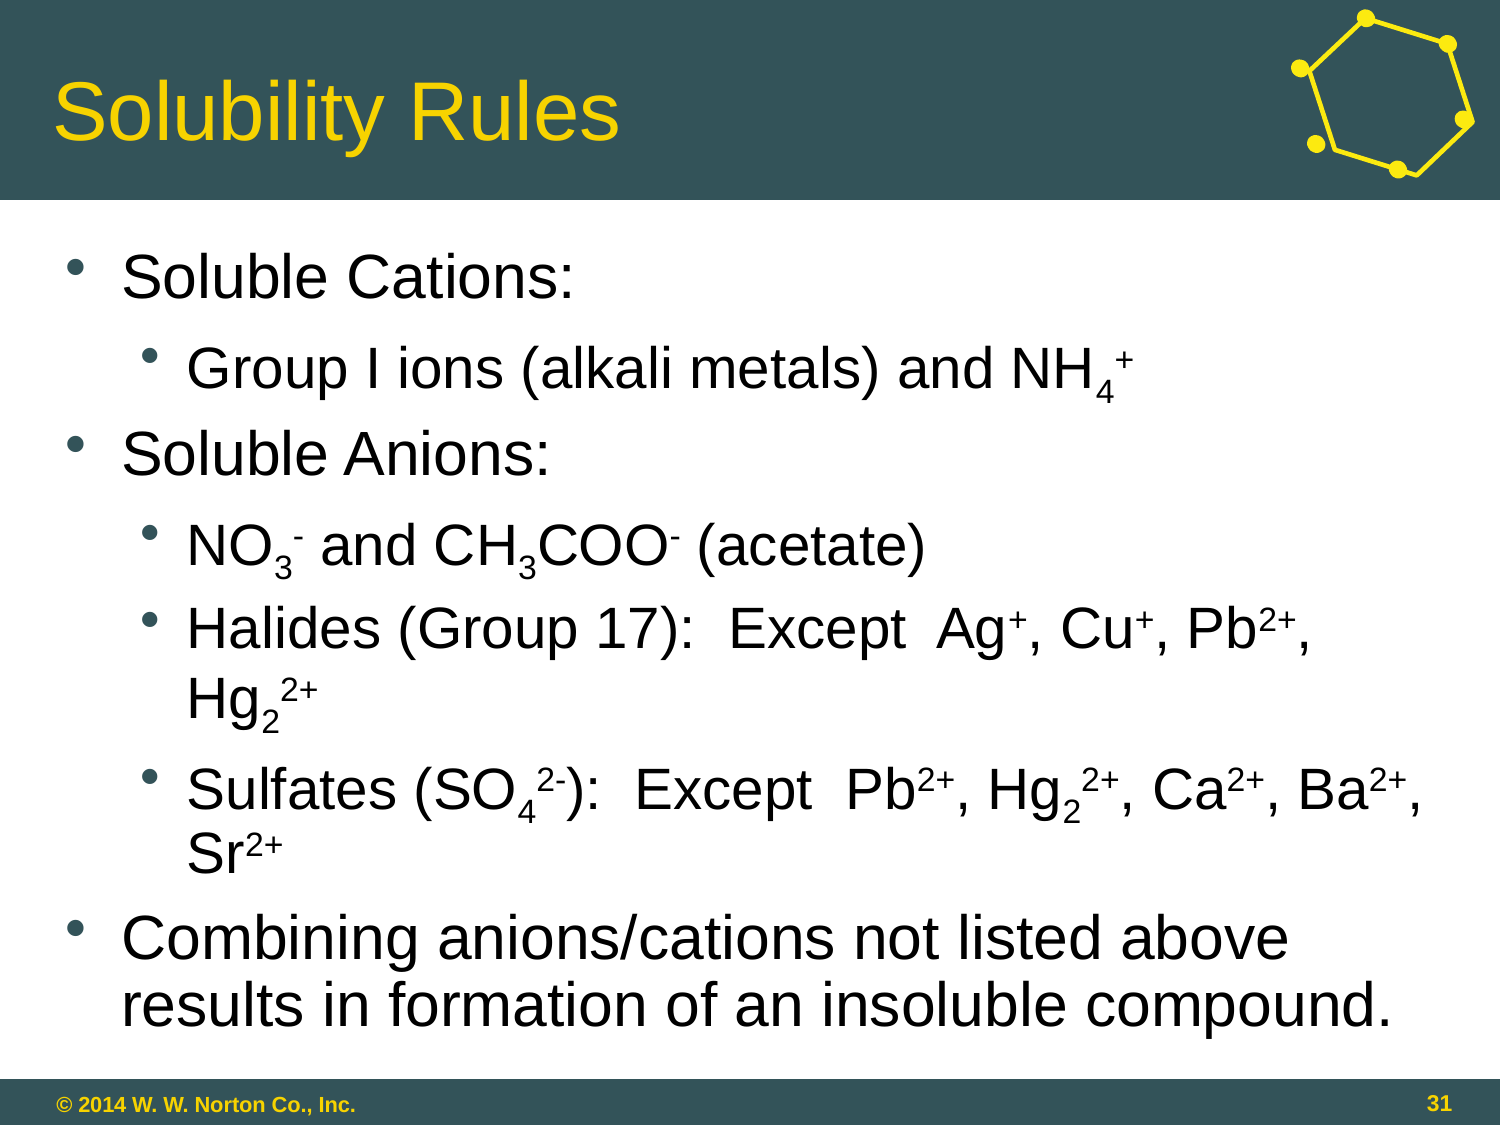

Solubility Rules
# Soluble Cations:
Group I ions (alkali metals) and NH4+
Soluble Anions:
NO3- and CH3COO- (acetate)
Halides (Group 17): Except Ag+, Cu+, Pb2+, Hg22+
Sulfates (SO42-): Except Pb2+, Hg22+, Ca2+, Ba2+, Sr2+
Combining anions/cations not listed above results in formation of an insoluble compound.